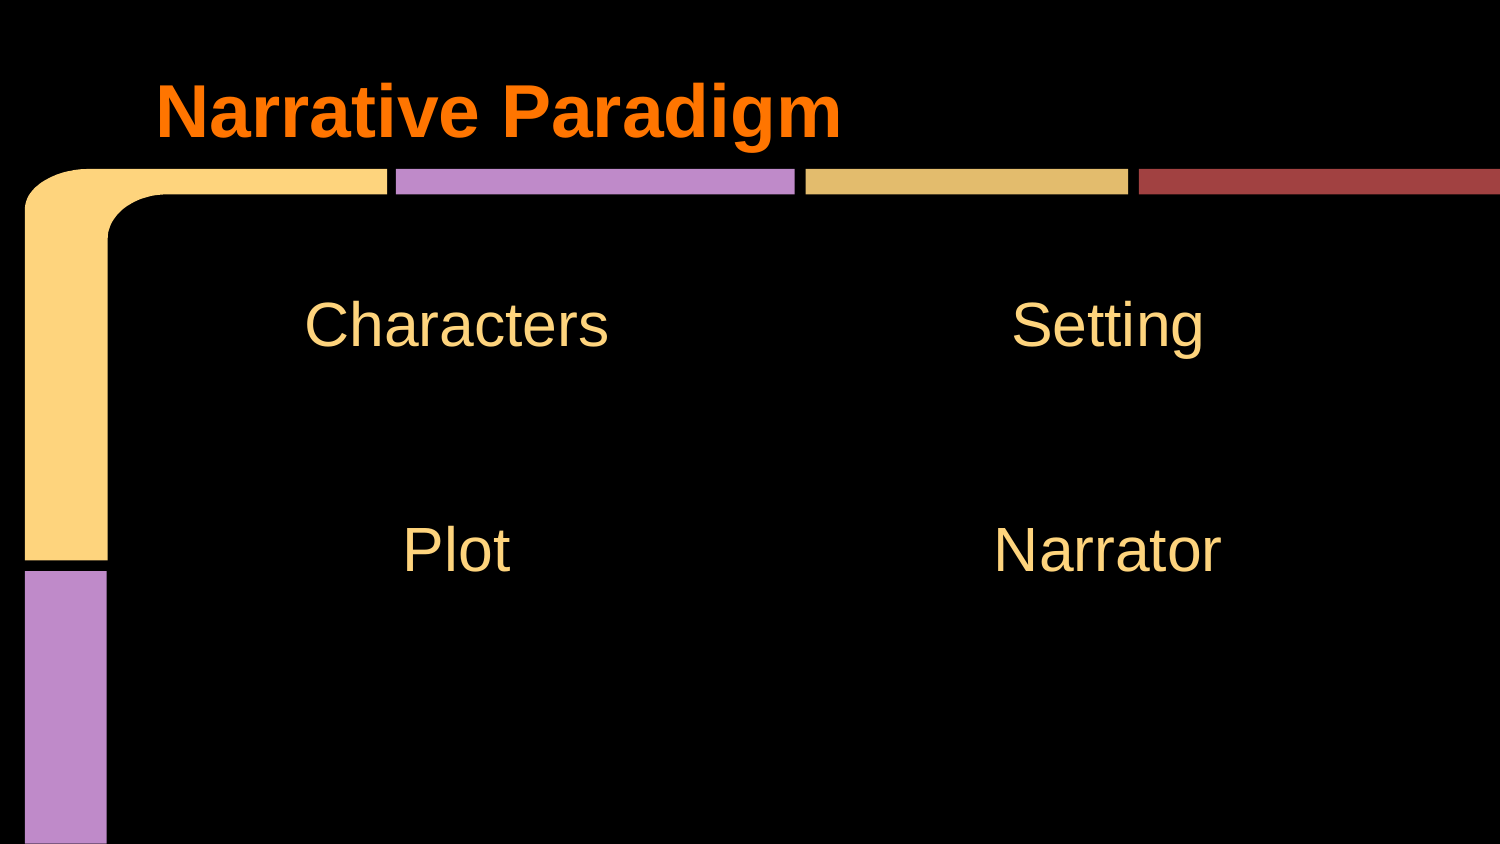

# Narrative Paradigm
Characters
Plot
Setting
Narrator